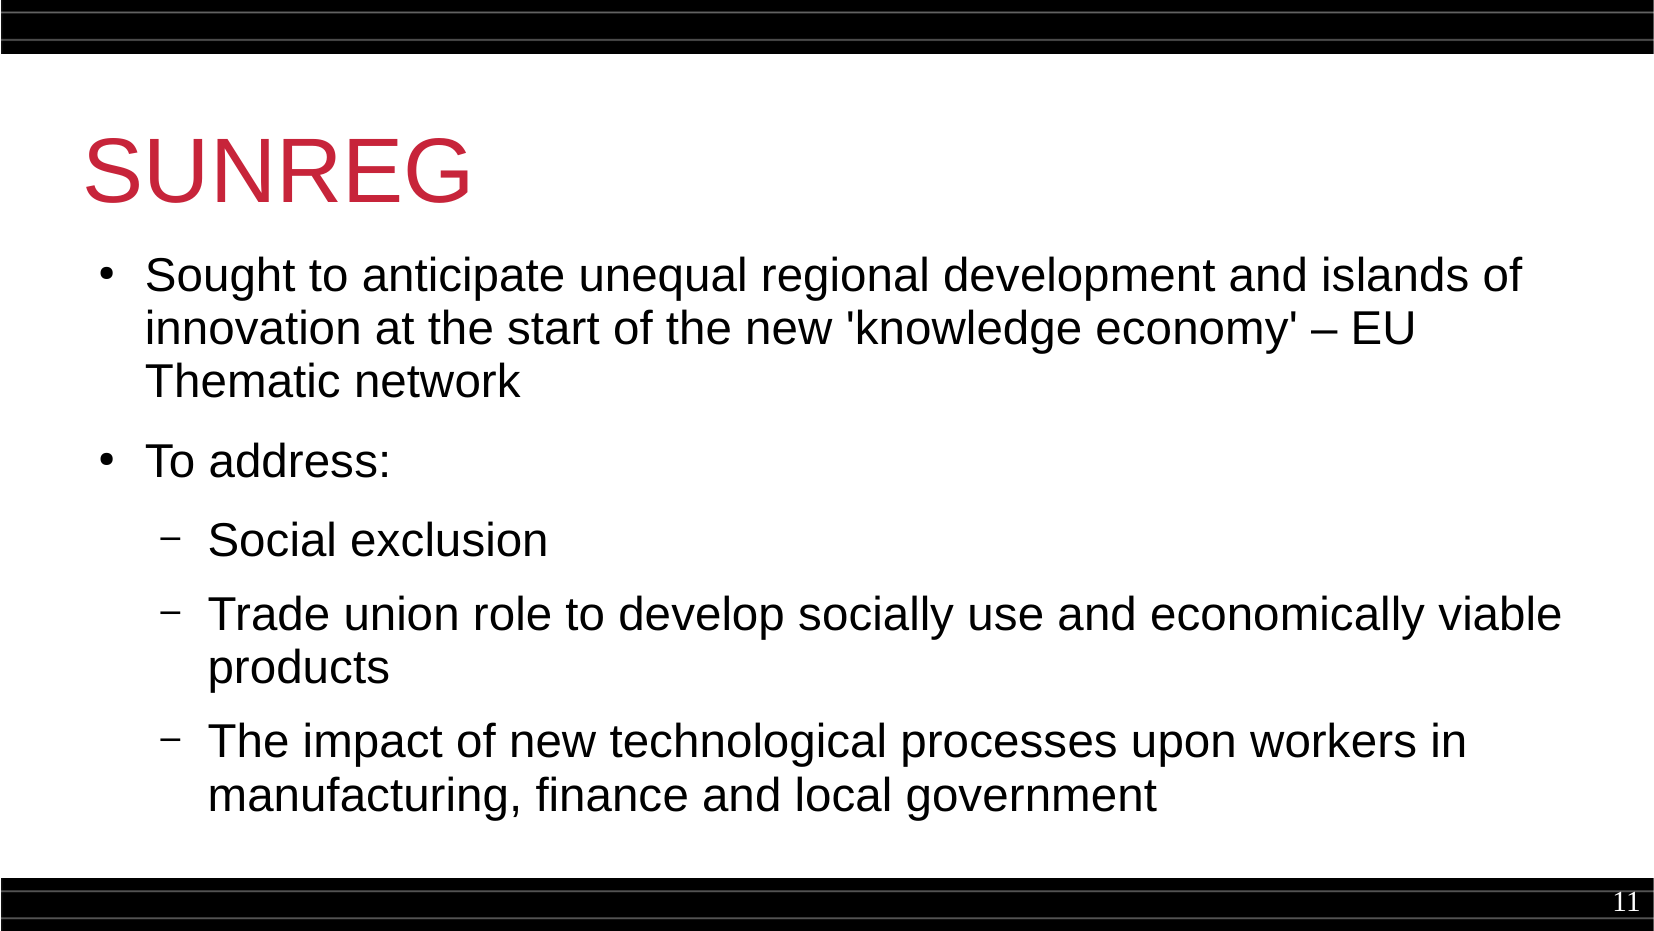

# SUNREG
Sought to anticipate unequal regional development and islands of innovation at the start of the new 'knowledge economy' – EU Thematic network
To address:
Social exclusion
Trade union role to develop socially use and economically viable products
The impact of new technological processes upon workers in manufacturing, finance and local government